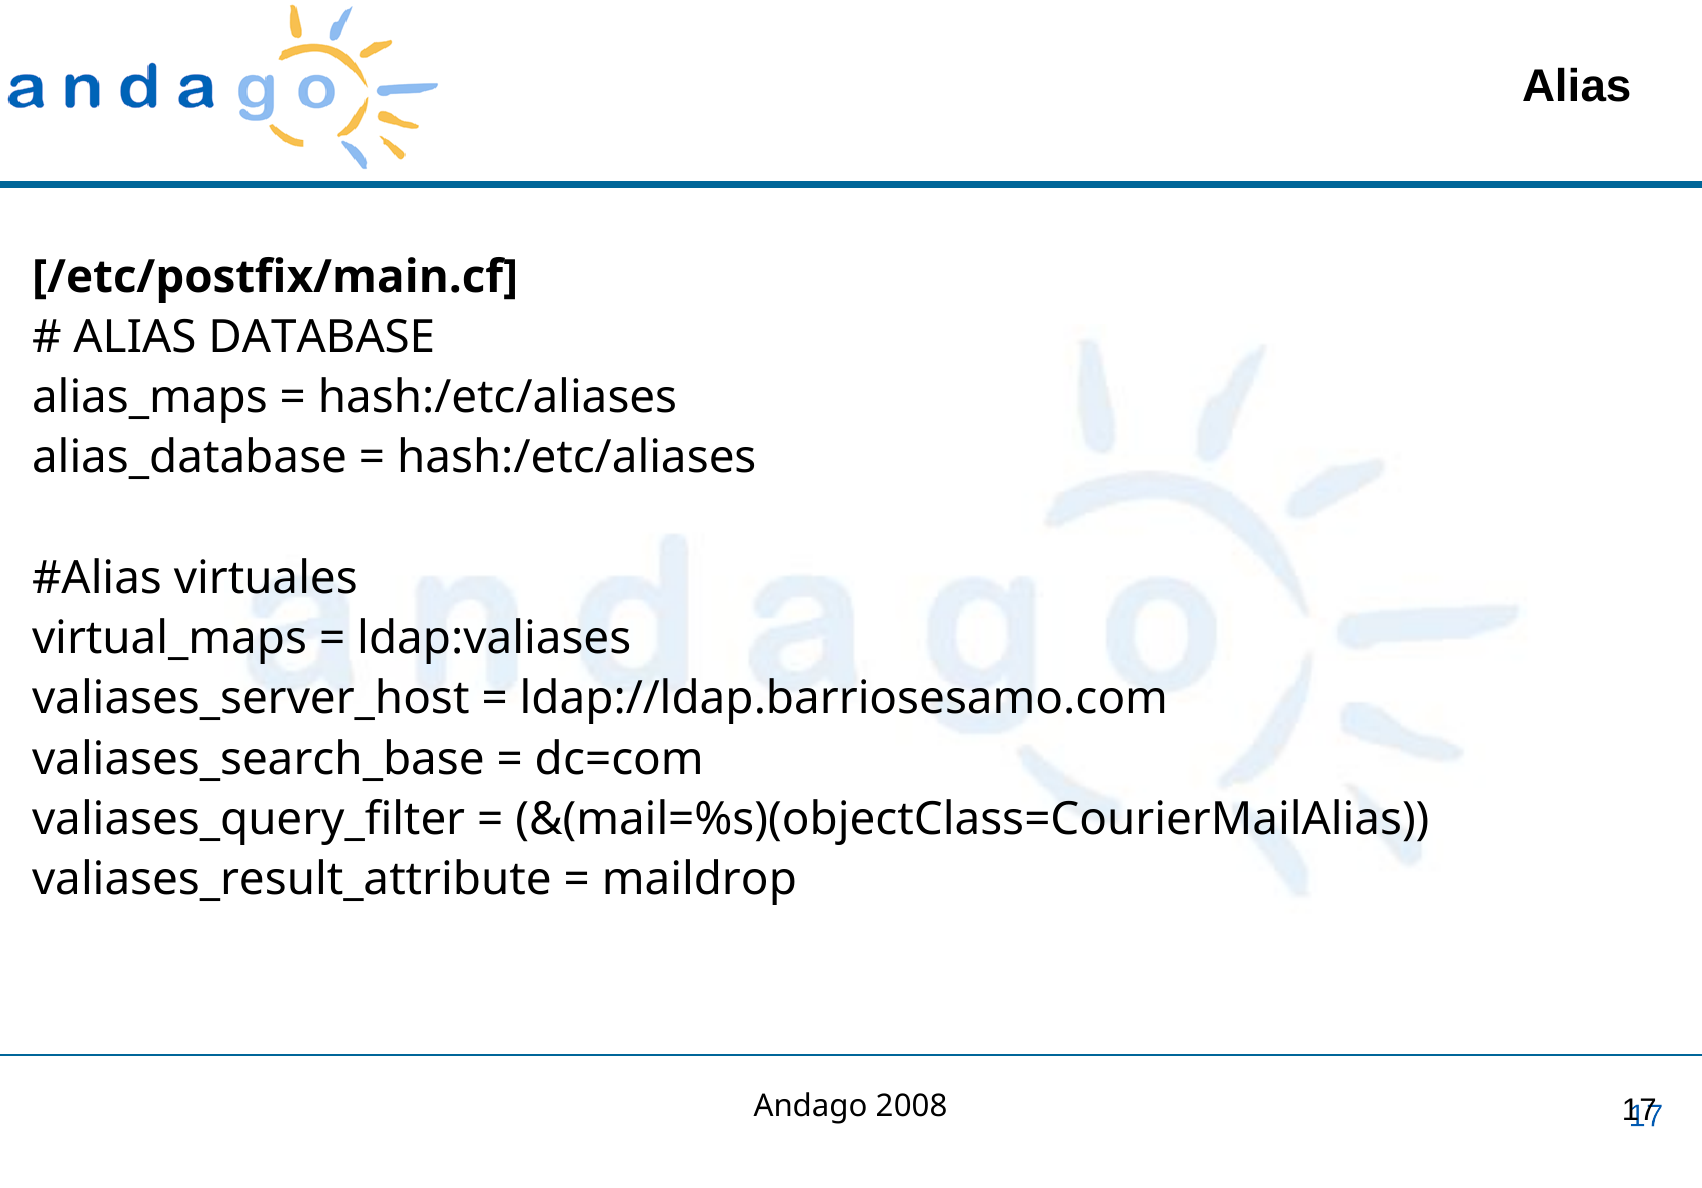

# Alias
[/etc/postfix/main.cf]
# ALIAS DATABASE
alias_maps = hash:/etc/aliases
alias_database = hash:/etc/aliases
#Alias virtuales
virtual_maps = ldap:valiases
valiases_server_host = ldap://ldap.barriosesamo.com
valiases_search_base = dc=com
valiases_query_filter = (&(mail=%s)(objectClass=CourierMailAlias))
valiases_result_attribute = maildrop